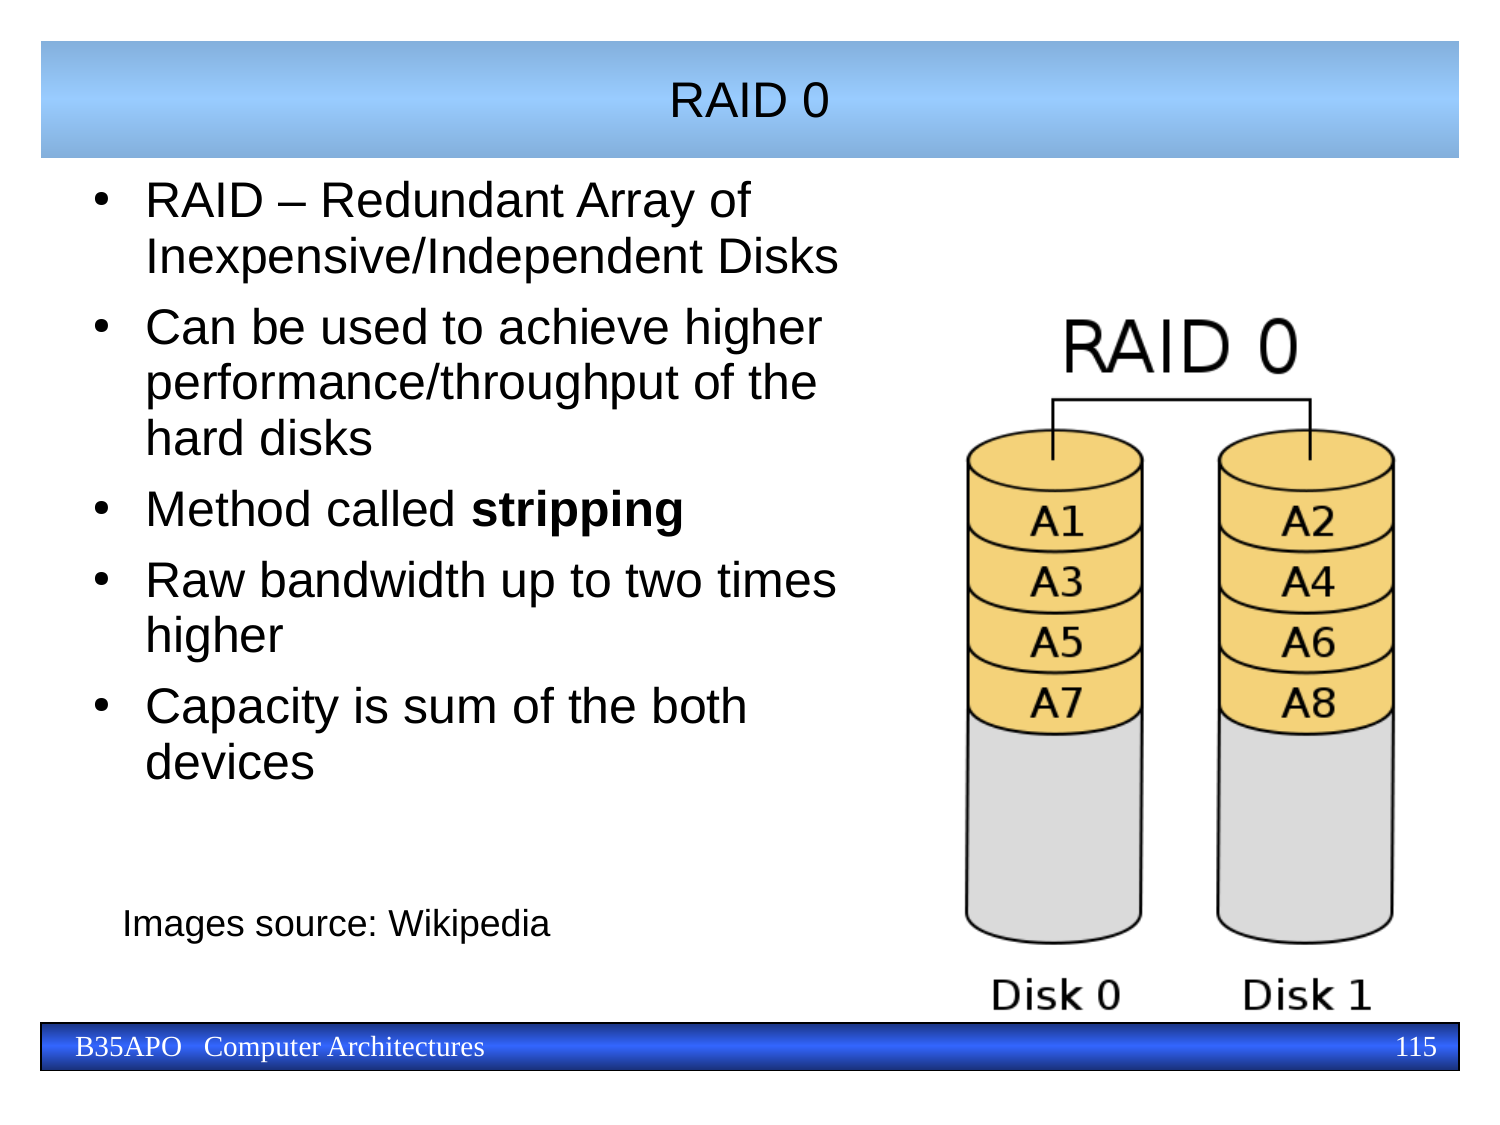

# RAID 0
RAID – Redundant Array of Inexpensive/Independent Disks
Can be used to achieve higher performance/throughput of the hard disks
Method called stripping
Raw bandwidth up to two times higher
Capacity is sum of the both devices
Images source: Wikipedia
B35APO Computer Architectures
115